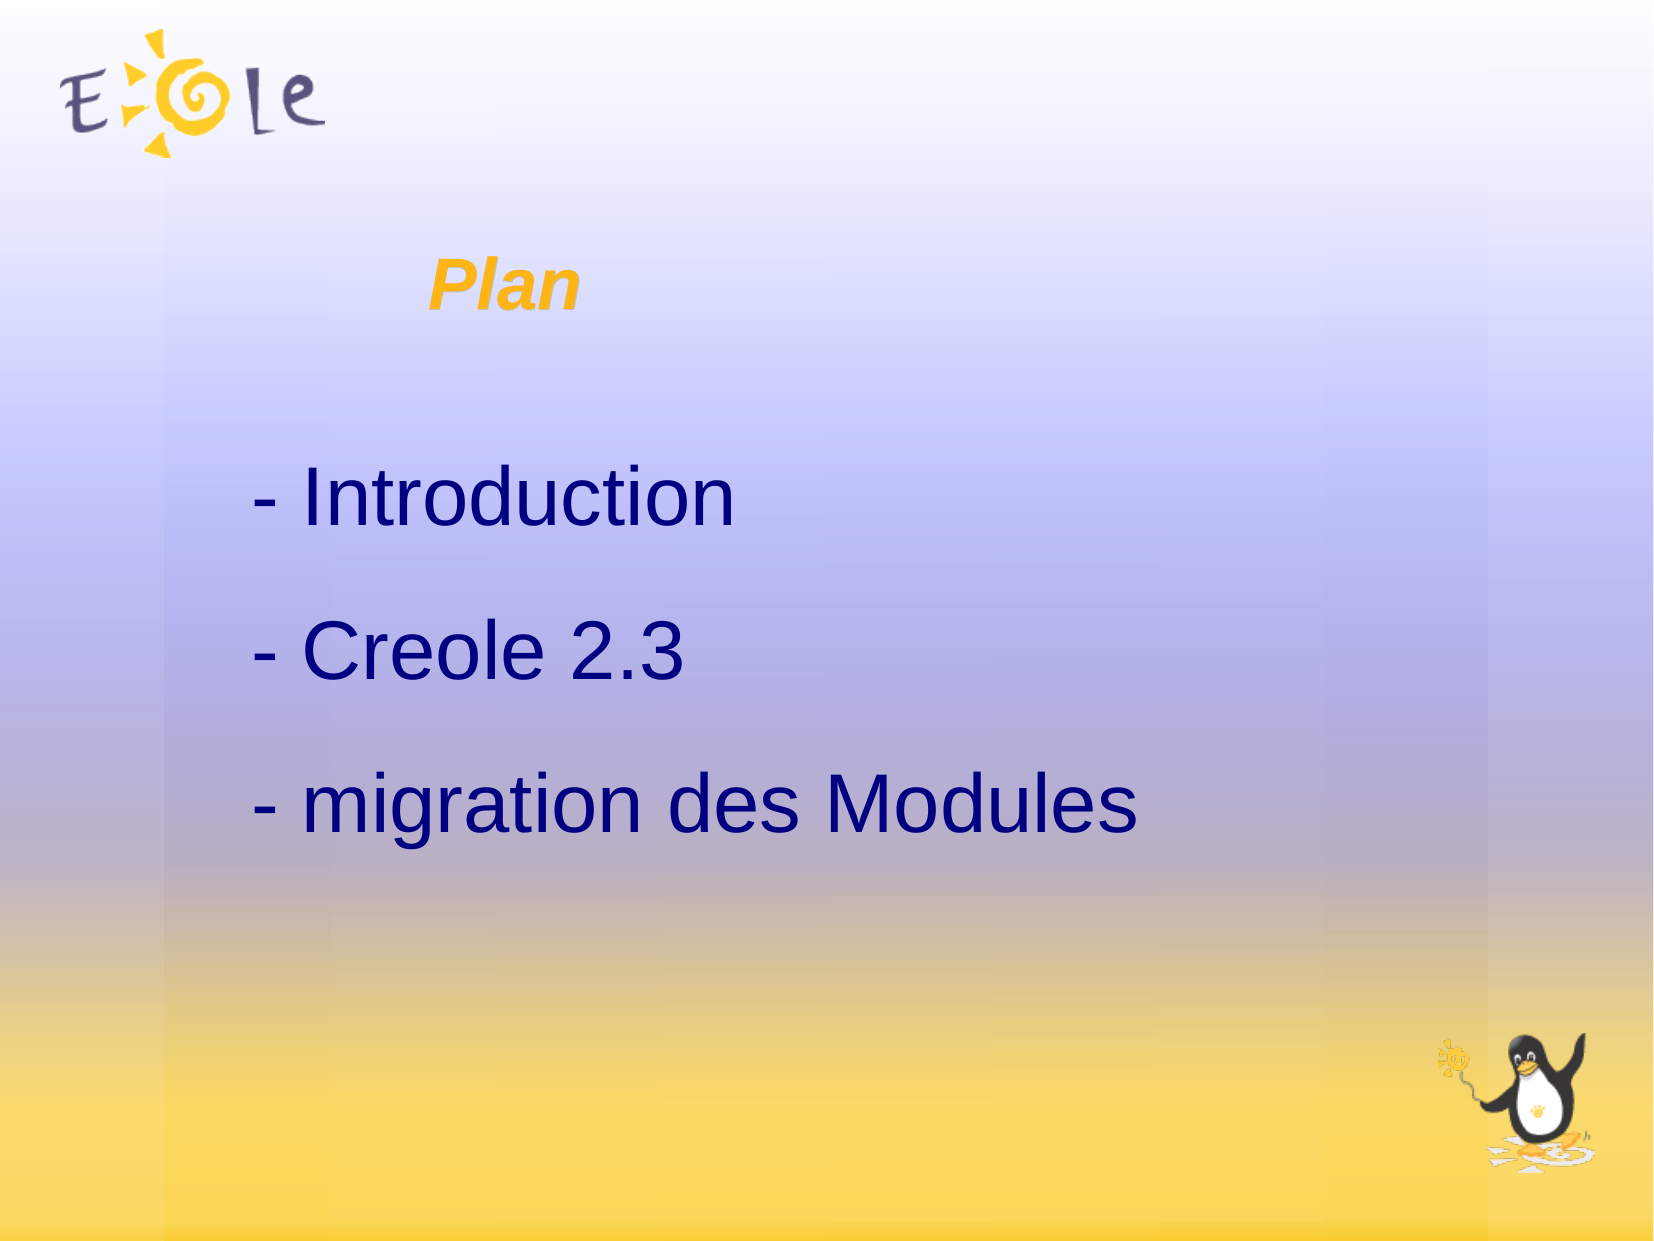

Plan
- Introduction
- Creole 2.3
- migration des Modules